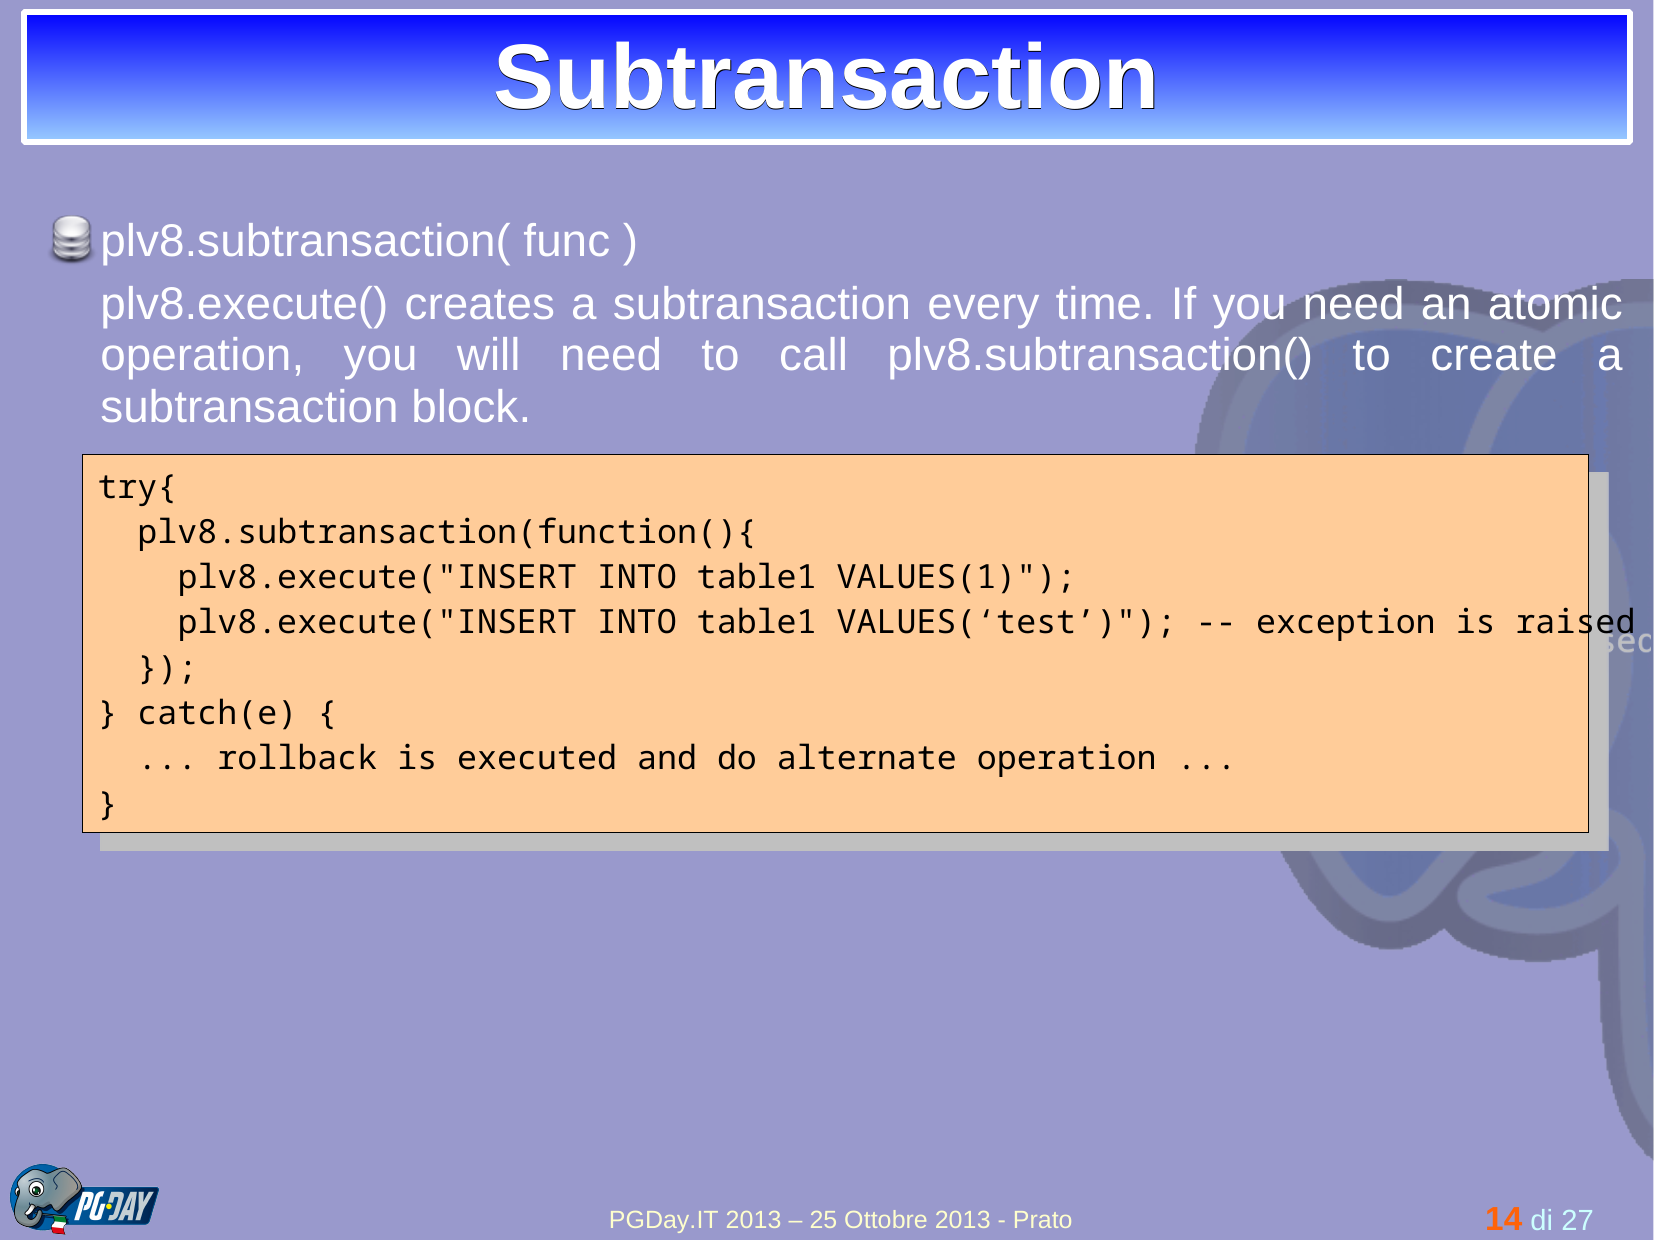

# Subtransaction
plv8.subtransaction( func )
plv8.execute() creates a subtransaction every time. If you need an atomic operation, you will need to call plv8.subtransaction() to create a subtransaction block.
try{
 plv8.subtransaction(function(){
 plv8.execute("INSERT INTO table1 VALUES(1)");
 plv8.execute("INSERT INTO table1 VALUES(‘test’)"); -- exception is raised
 });
} catch(e) {
 ... rollback is executed and do alternate operation ...
}